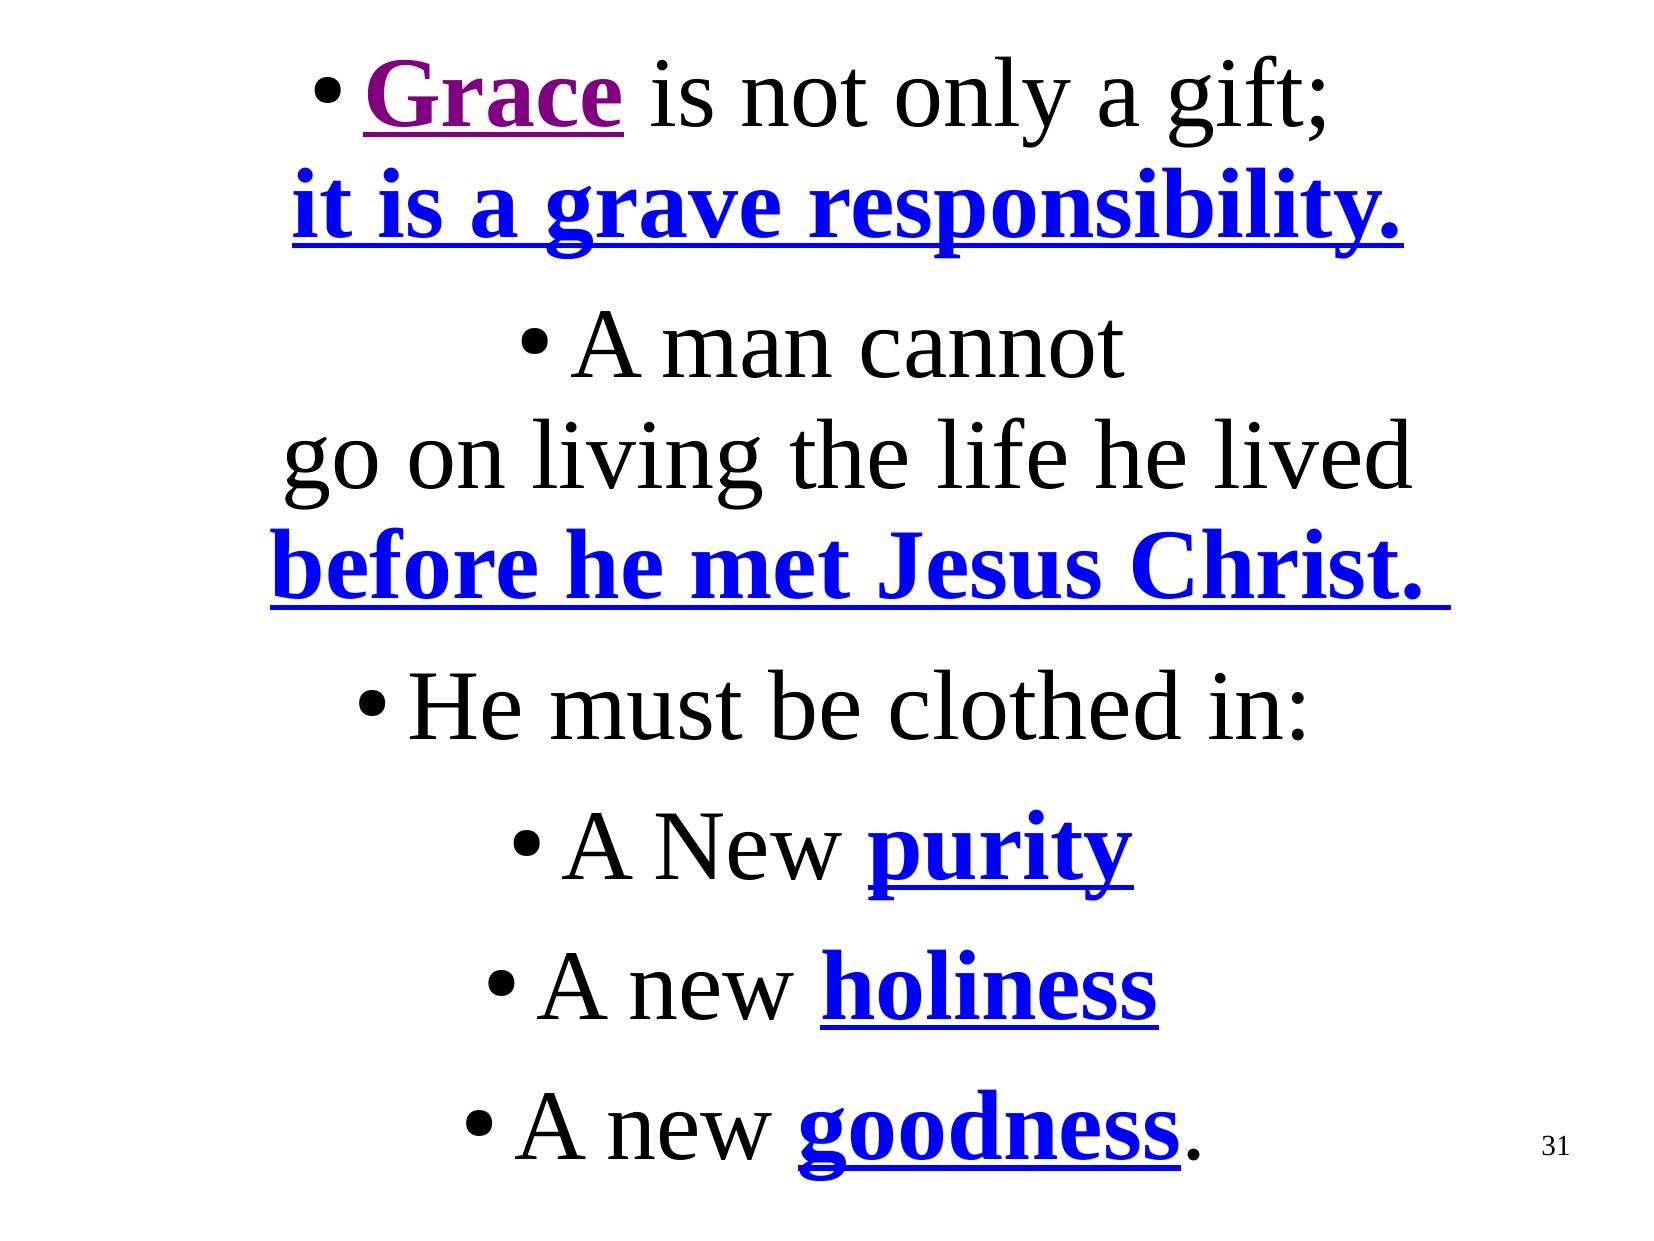

# Grace is not only a gift; it is a grave responsibility.
A man cannot
go on living the life he lived
before he met Jesus Christ.
He must be clothed in:
A New purity
A new holiness
A new goodness.
31